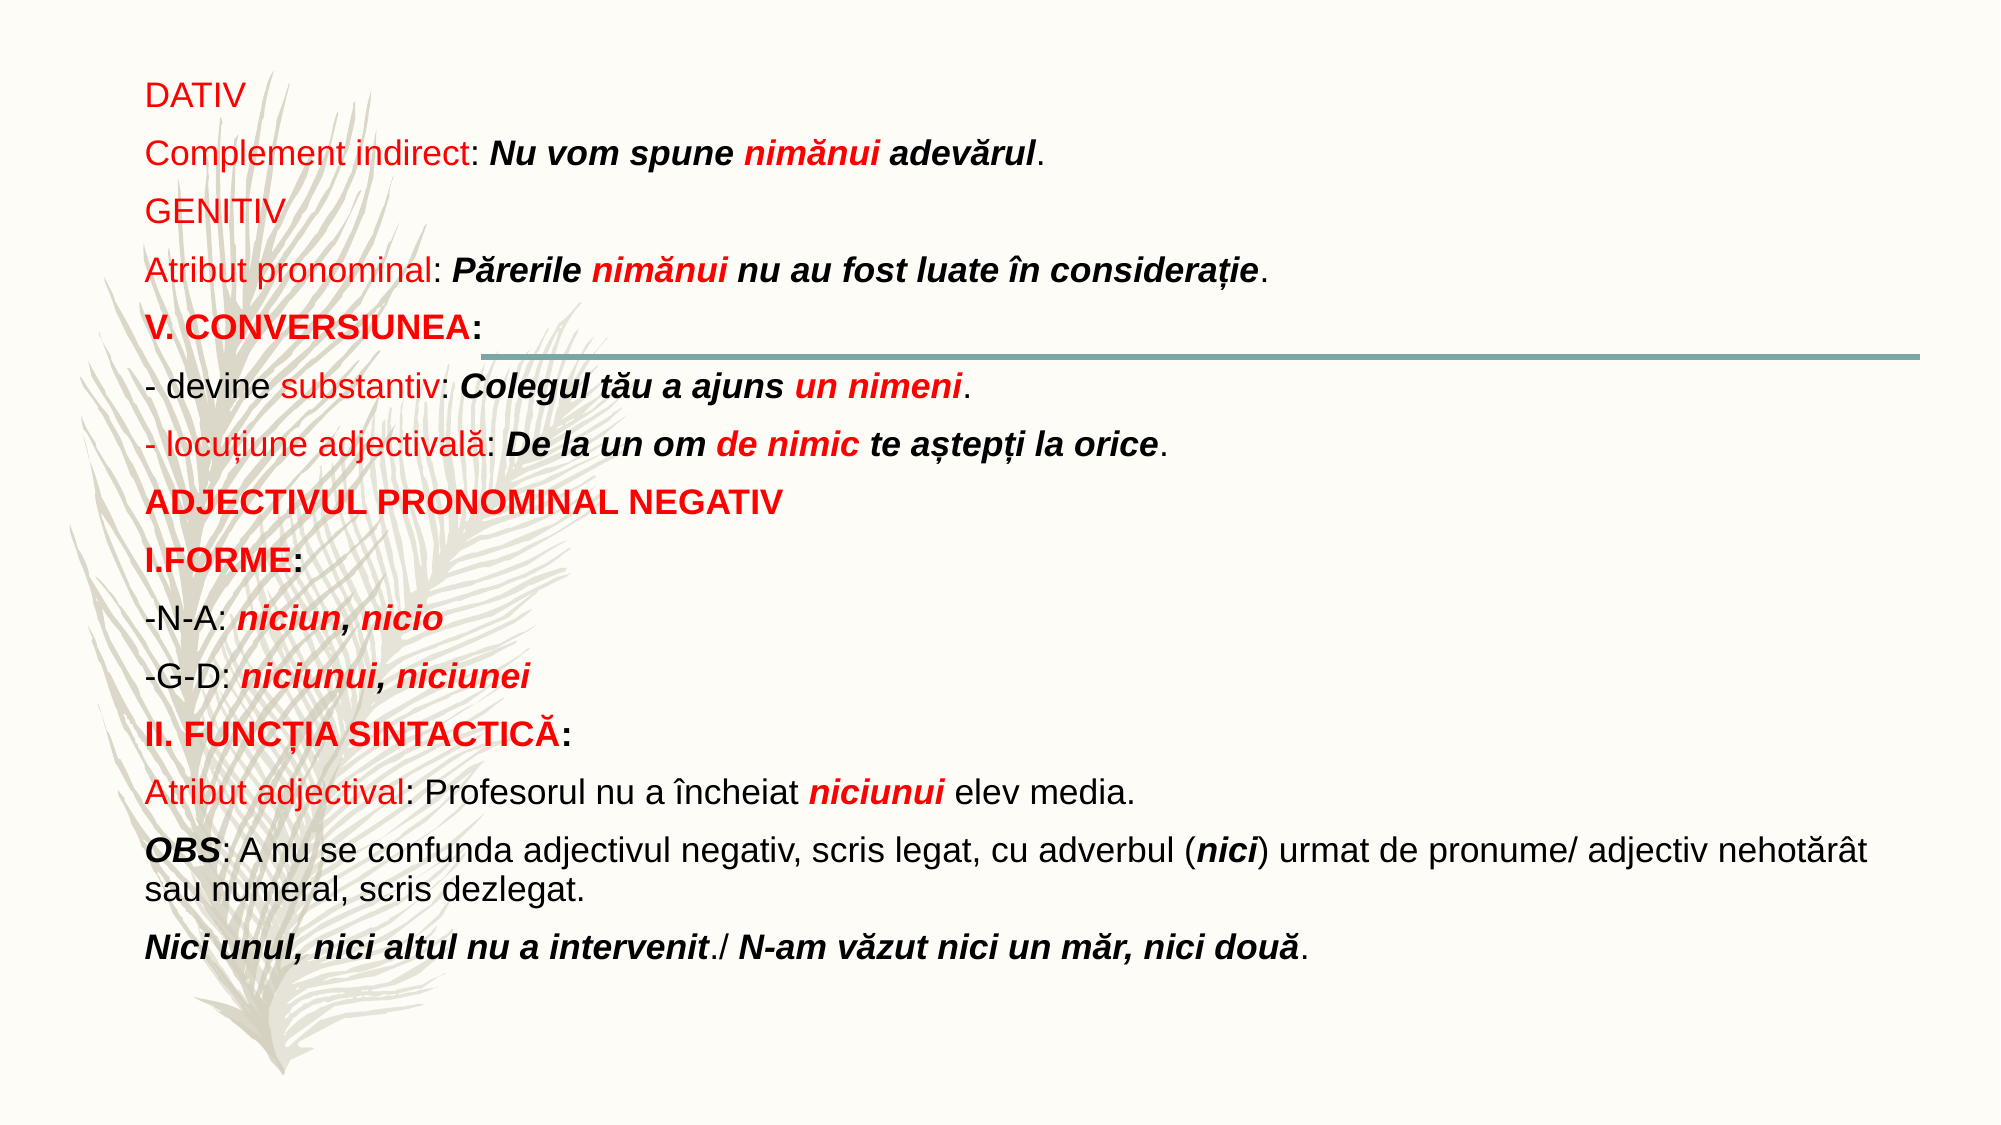

# DATIV
Complement indirect: Nu vom spune nimănui adevărul.
GENITIV
Atribut pronominal: Părerile nimănui nu au fost luate în considerație.
V. CONVERSIUNEA:
- devine substantiv: Colegul tău a ajuns un nimeni.
- locuțiune adjectivală: De la un om de nimic te aștepți la orice.
ADJECTIVUL PRONOMINAL NEGATIV
I.FORME:
-N-A: niciun, nicio
-G-D: niciunui, niciunei
II. FUNCȚIA SINTACTICĂ:
Atribut adjectival: Profesorul nu a încheiat niciunui elev media.
OBS: A nu se confunda adjectivul negativ, scris legat, cu adverbul (nici) urmat de pronume/ adjectiv nehotărât sau numeral, scris dezlegat.
Nici unul, nici altul nu a intervenit./ N-am văzut nici un măr, nici două.